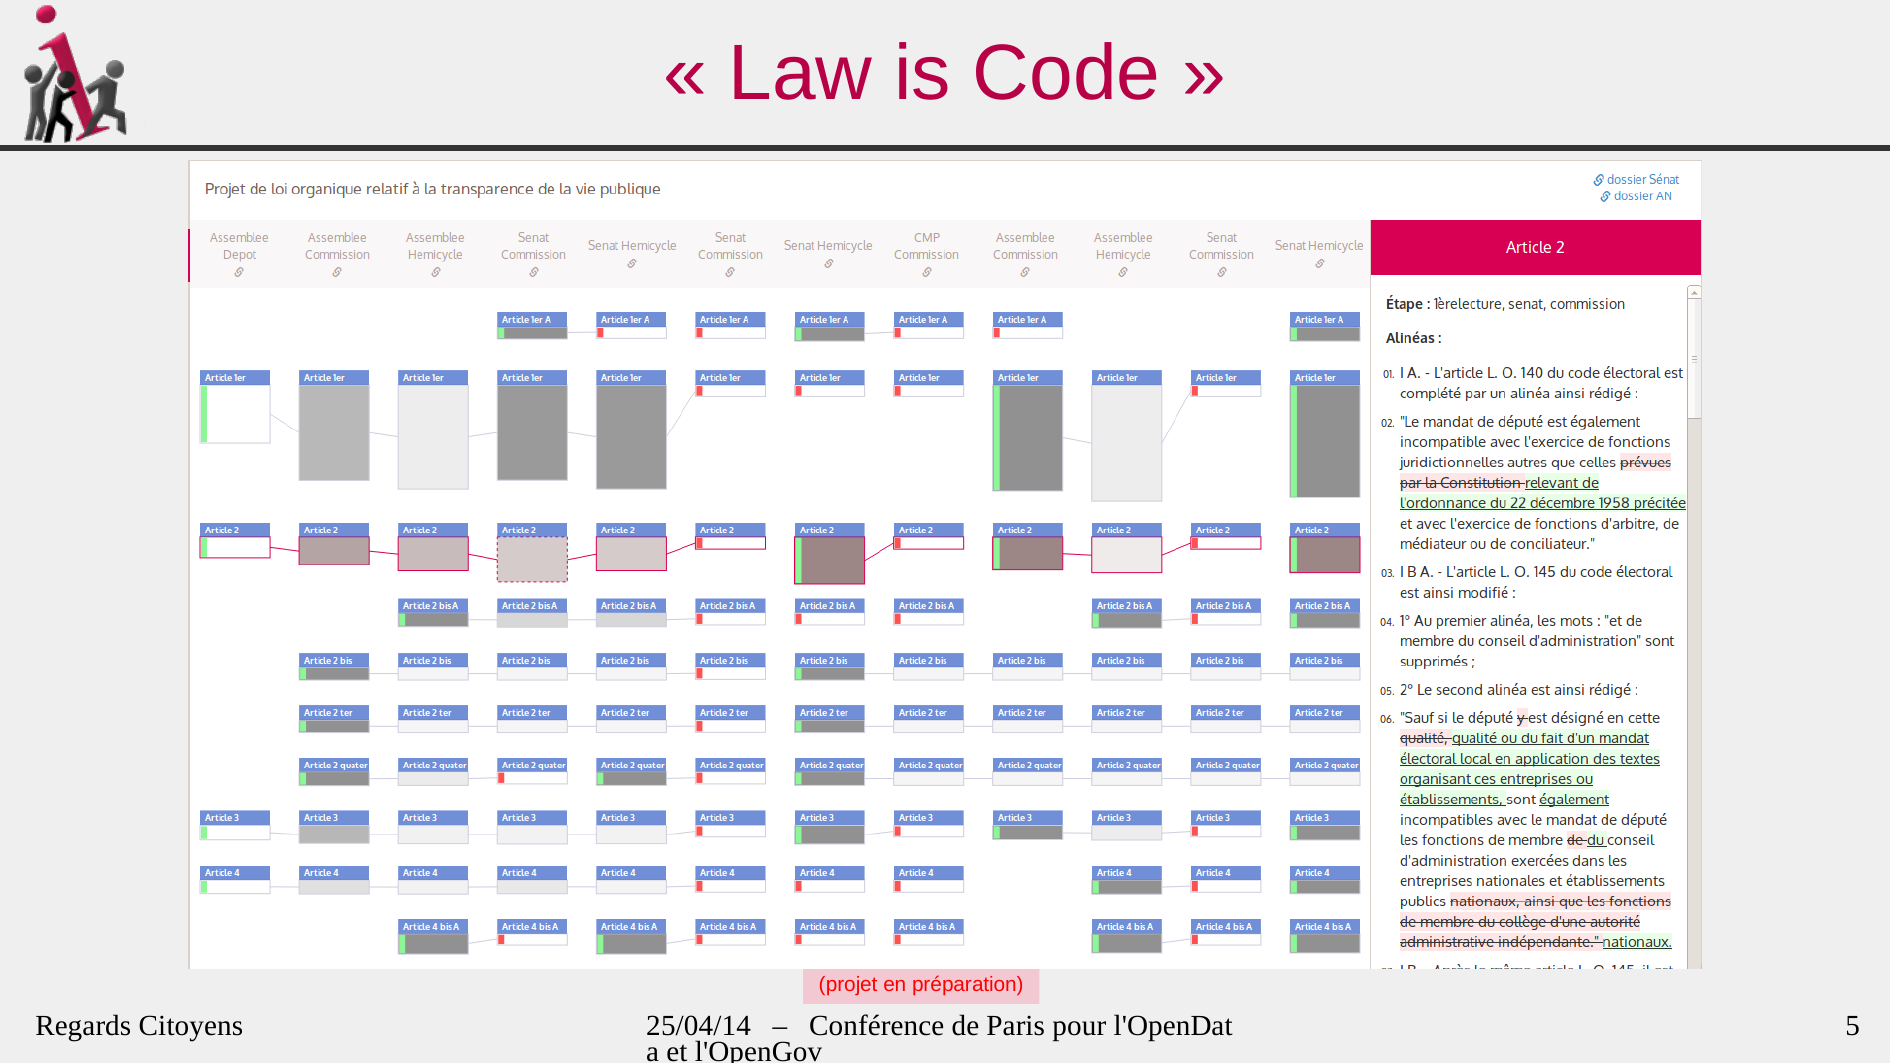

# « Law is Code »
(projet en préparation)
Regards Citoyens
25/04/14 – Conférence de Paris pour l'OpenData et l'OpenGov
5